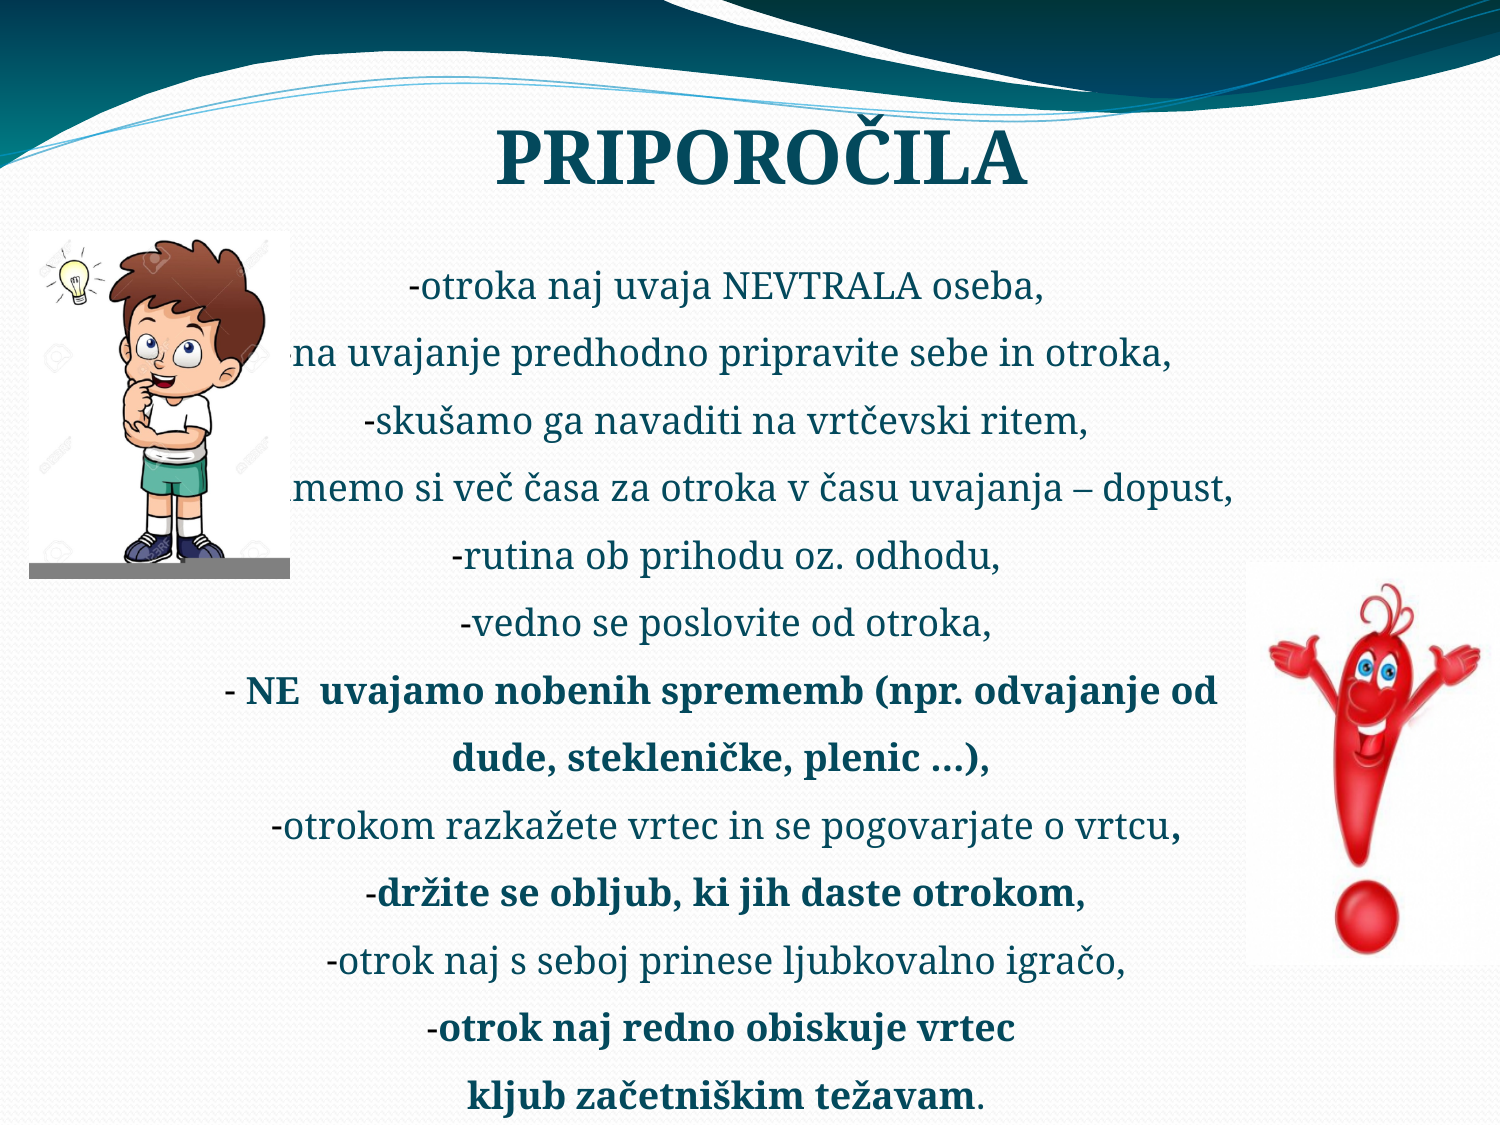

PRIPOROČILA
otroka naj uvaja NEVTRALA oseba,
na uvajanje predhodno pripravite sebe in otroka,
skušamo ga navaditi na vrtčevski ritem,
vzamemo si več časa za otroka v času uvajanja – dopust,
rutina ob prihodu oz. odhodu,
vedno se poslovite od otroka,
 NE uvajamo nobenih sprememb (npr. odvajanje od dude, stekleničke, plenic …),
otrokom razkažete vrtec in se pogovarjate o vrtcu,
držite se obljub, ki jih daste otrokom,
otrok naj s seboj prinese ljubkovalno igračo,
otrok naj redno obiskuje vrtec
kljub začetniškim težavam.